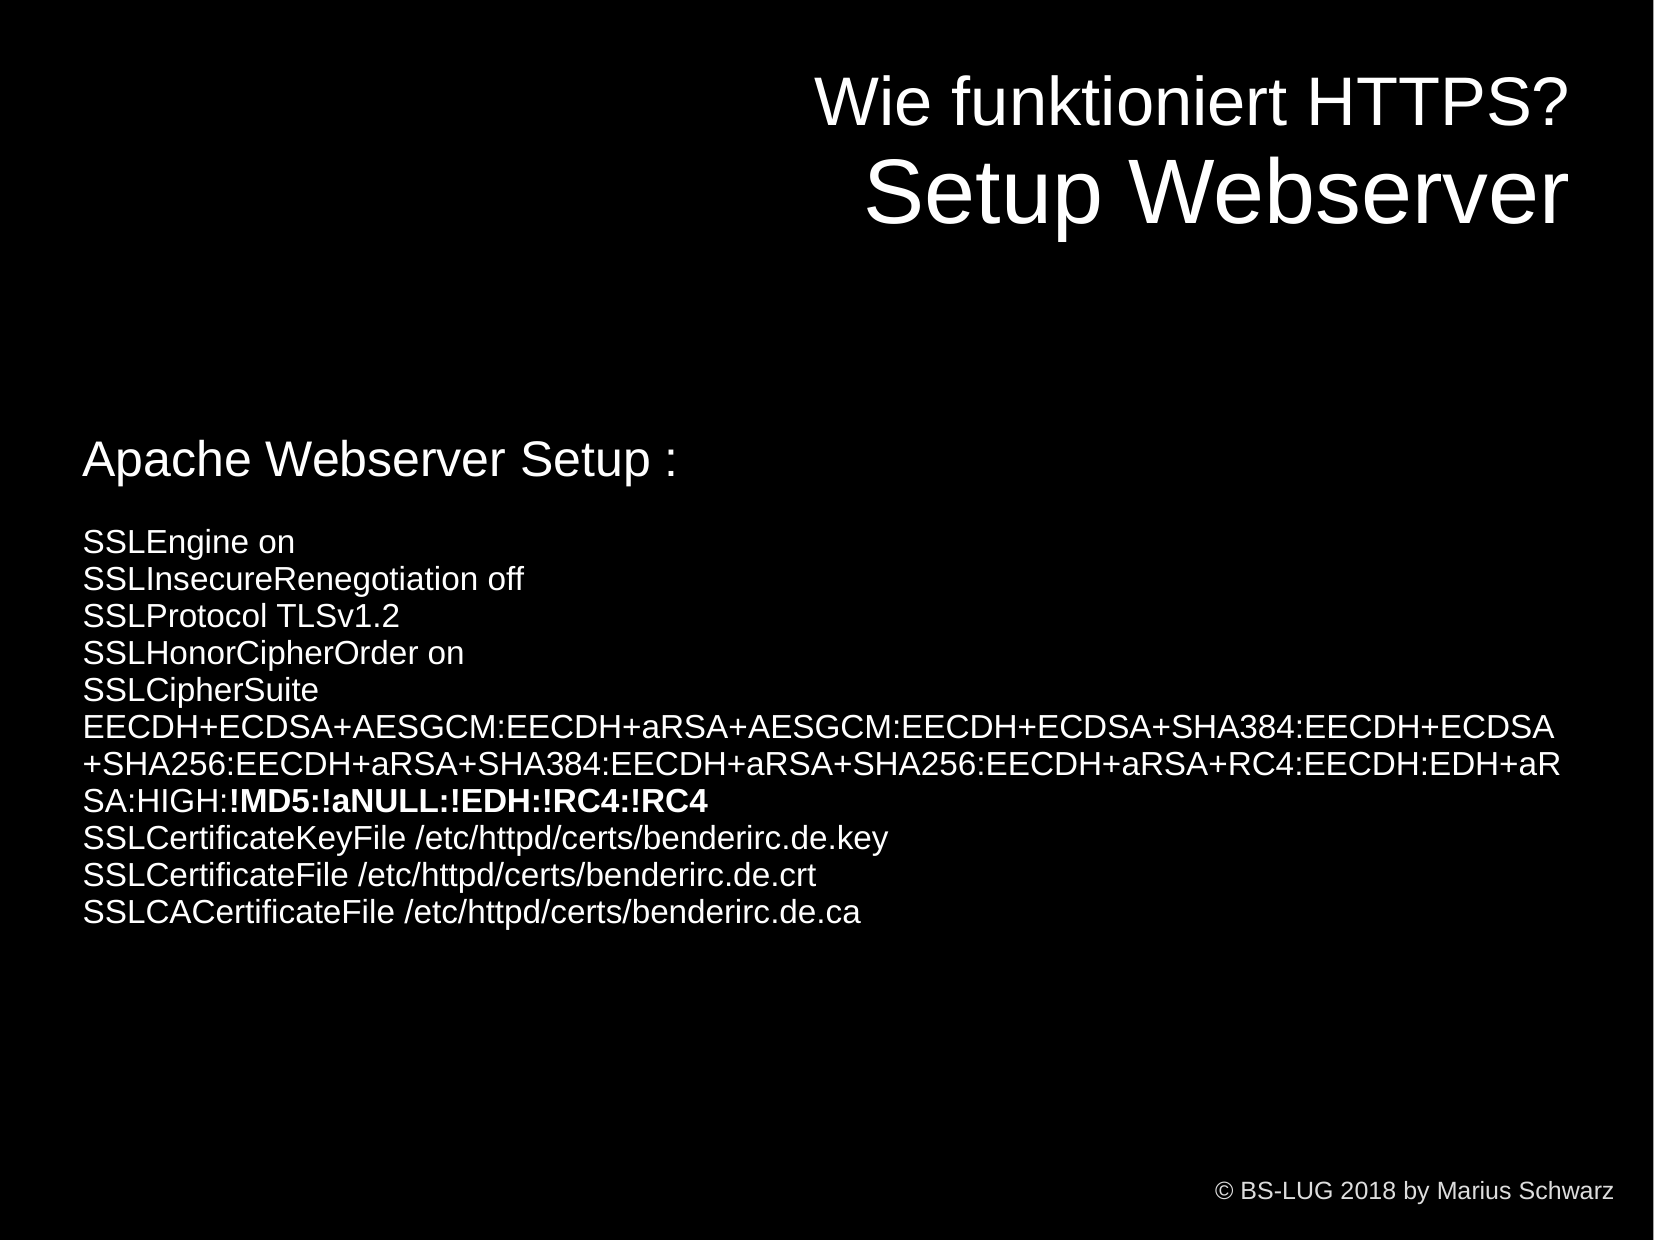

# Wie funktioniert HTTPS? Setup Webserver
Apache Webserver Setup :
SSLEngine on
SSLInsecureRenegotiation off
SSLProtocol TLSv1.2
SSLHonorCipherOrder on
SSLCipherSuite EECDH+ECDSA+AESGCM:EECDH+aRSA+AESGCM:EECDH+ECDSA+SHA384:EECDH+ECDSA+SHA256:EECDH+aRSA+SHA384:EECDH+aRSA+SHA256:EECDH+aRSA+RC4:EECDH:EDH+aRSA:HIGH:!MD5:!aNULL:!EDH:!RC4:!RC4
SSLCertificateKeyFile /etc/httpd/certs/benderirc.de.key
SSLCertificateFile /etc/httpd/certs/benderirc.de.crt
SSLCACertificateFile /etc/httpd/certs/benderirc.de.ca
© BS-LUG 2018 by Marius Schwarz